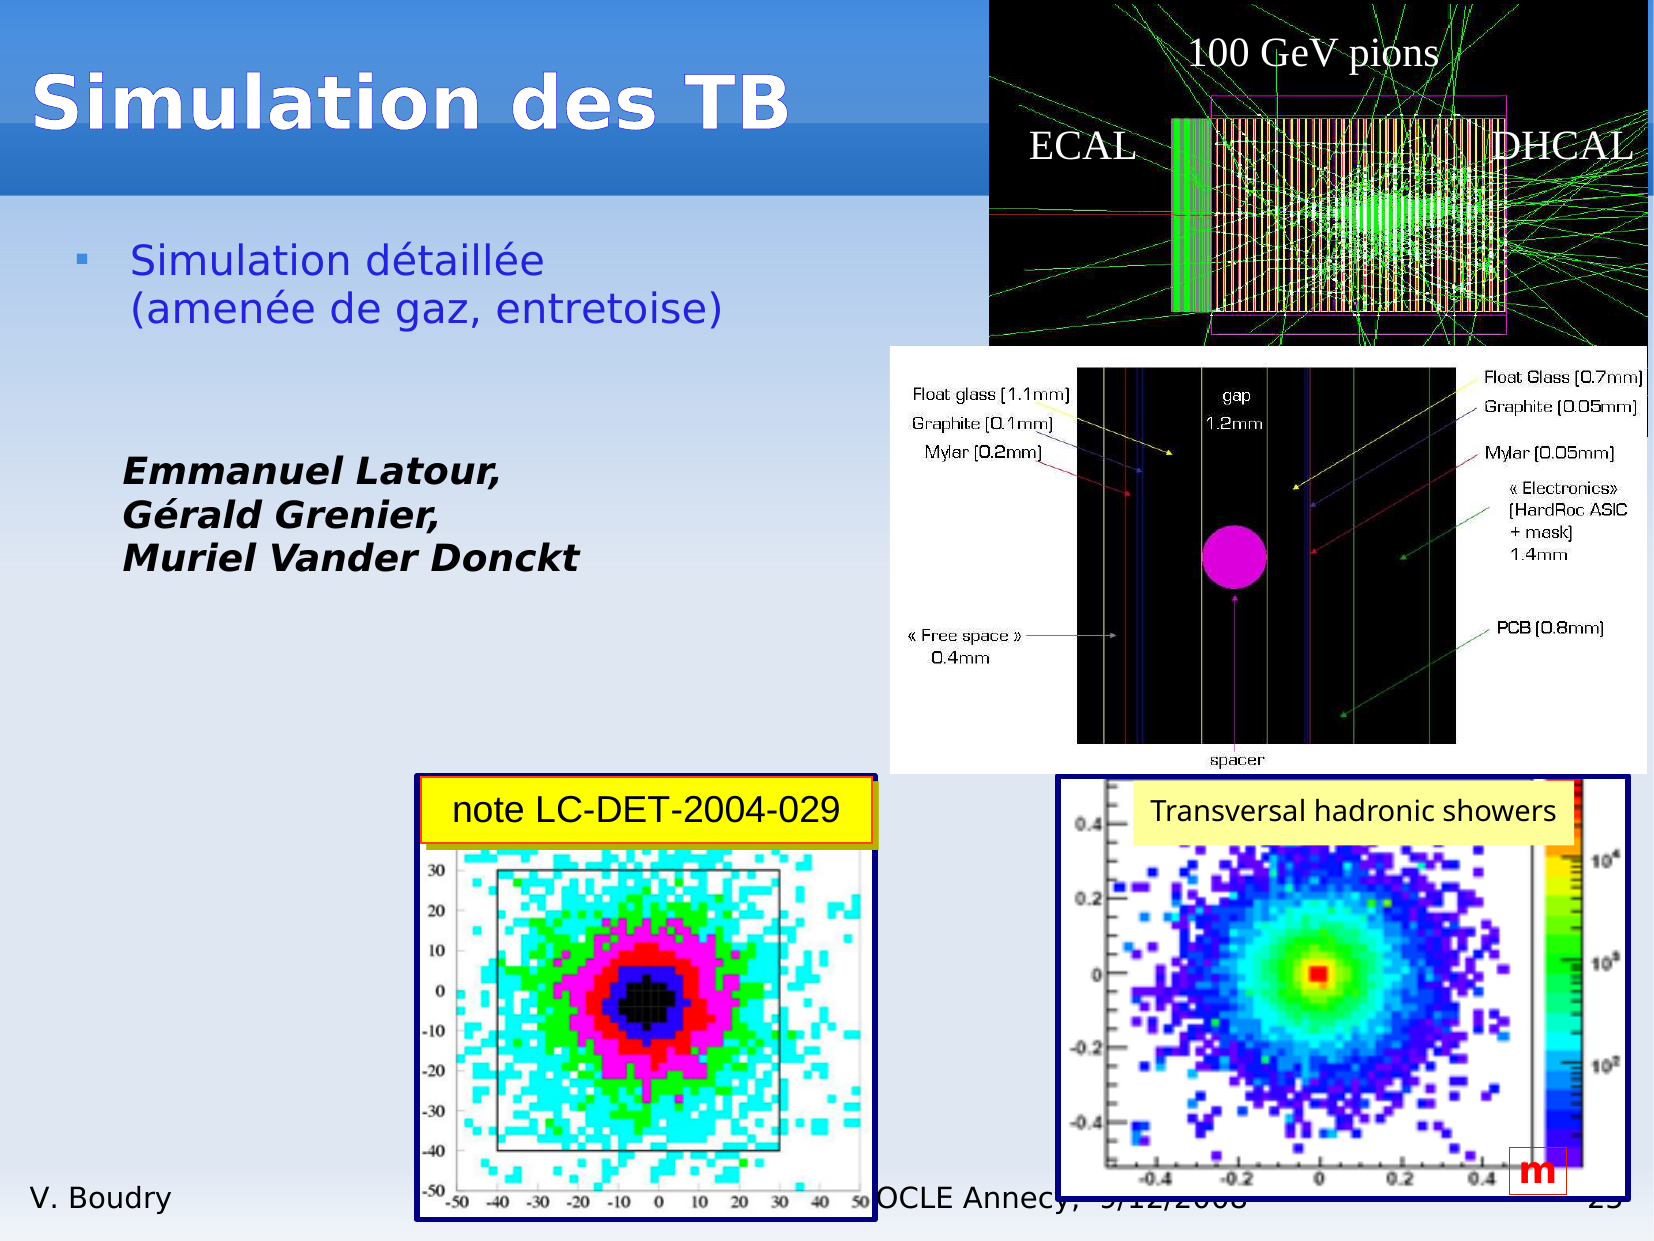

100 GeV pions
ECAL
DHCAL
# Simulation des TB
Simulation détaillée
(amenée de gaz, entretoise)
Emmanuel Latour,
Gérald Grenier,
Muriel Vander Donckt
note LC-DET-2004-029
Transversal hadronic showers
m
DAQ pour le m³ & devt ILD – SOCLE Annecy, 9/12/2008
25